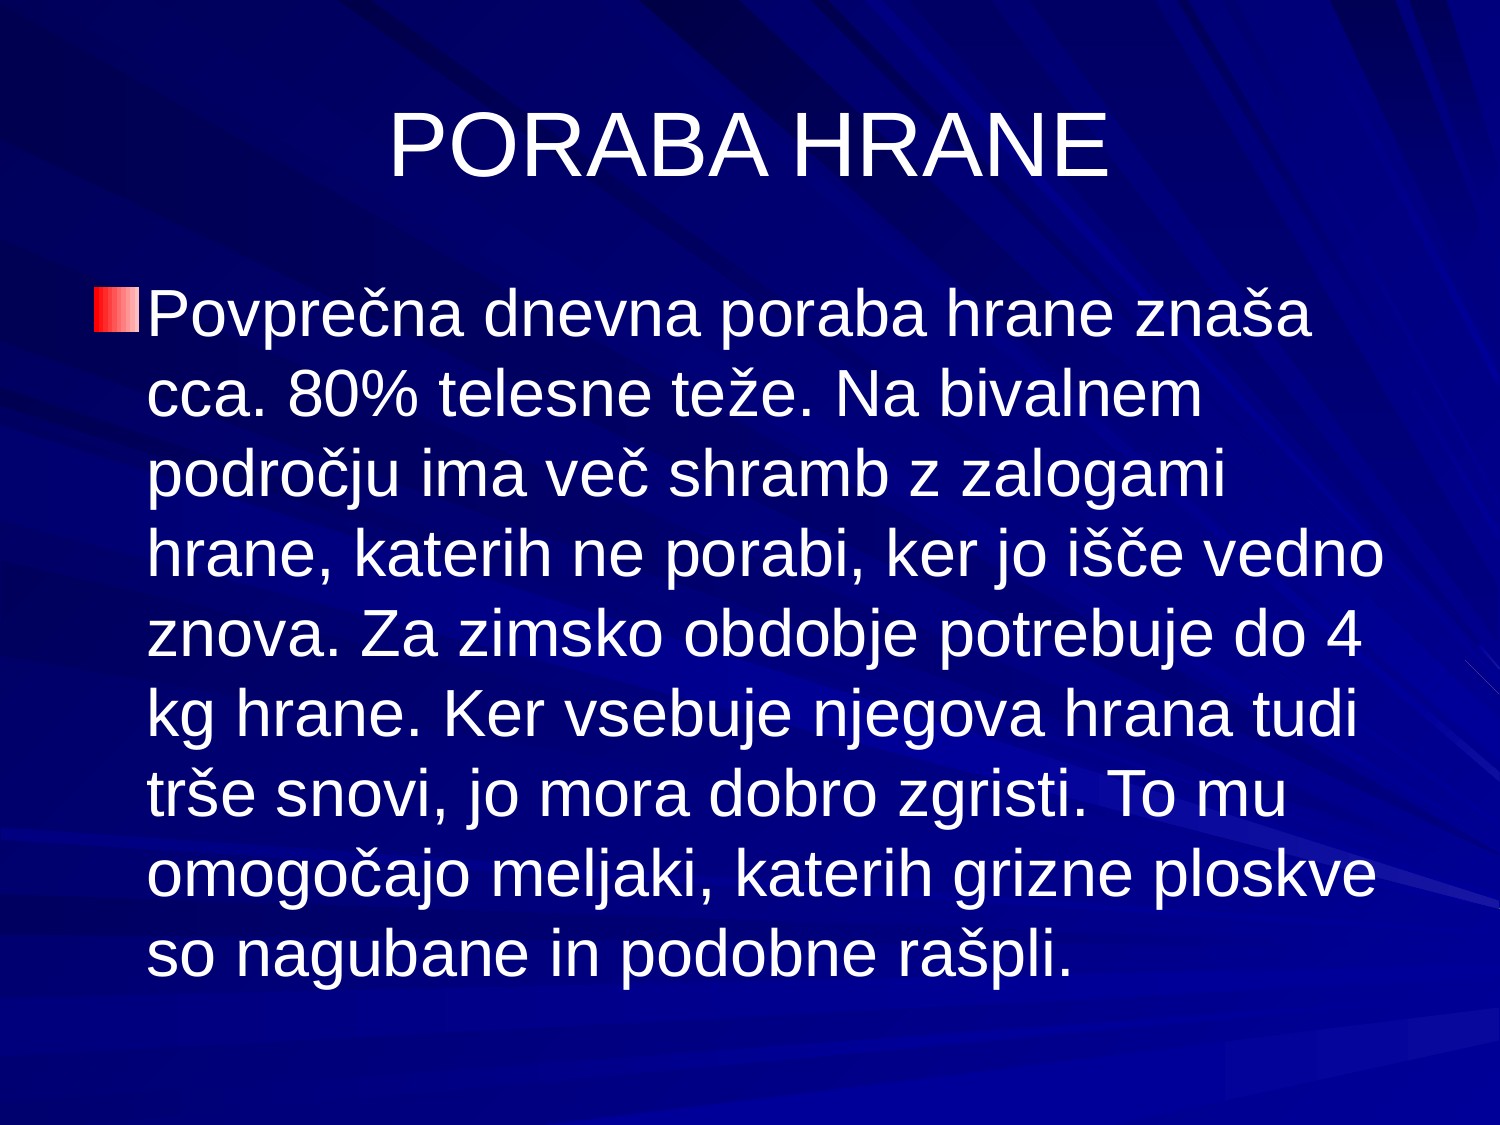

# PORABA HRANE
Povprečna dnevna poraba hrane znaša cca. 80% telesne teže. Na bivalnem področju ima več shramb z zalogami hrane, katerih ne porabi, ker jo išče vedno znova. Za zimsko obdobje potrebuje do 4 kg hrane. Ker vsebuje njegova hrana tudi trše snovi, jo mora dobro zgristi. To mu omogočajo meljaki, katerih grizne ploskve so nagubane in podobne rašpli.